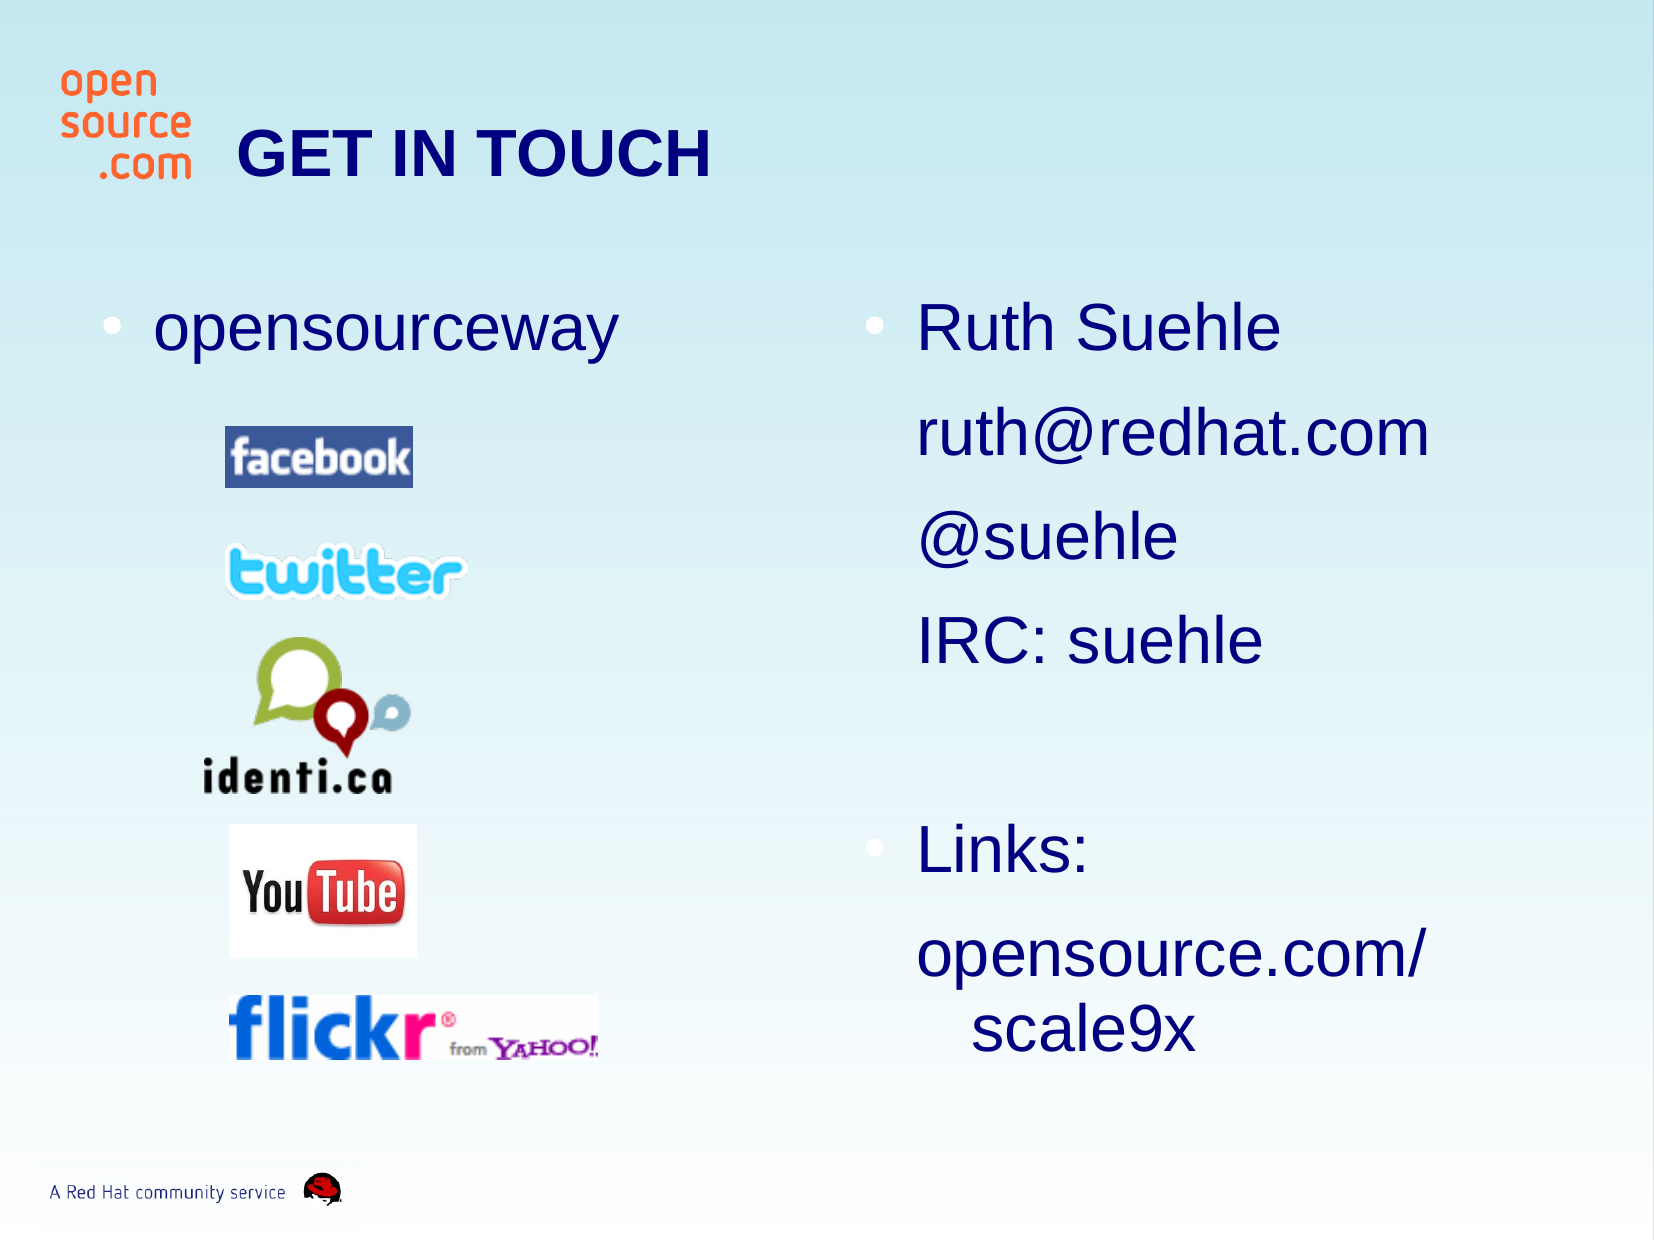

# GET IN TOUCH
opensourceway
Ruth Suehle
ruth@redhat.com
@suehle
IRC: suehle
Links:
opensource.com/
 scale9x